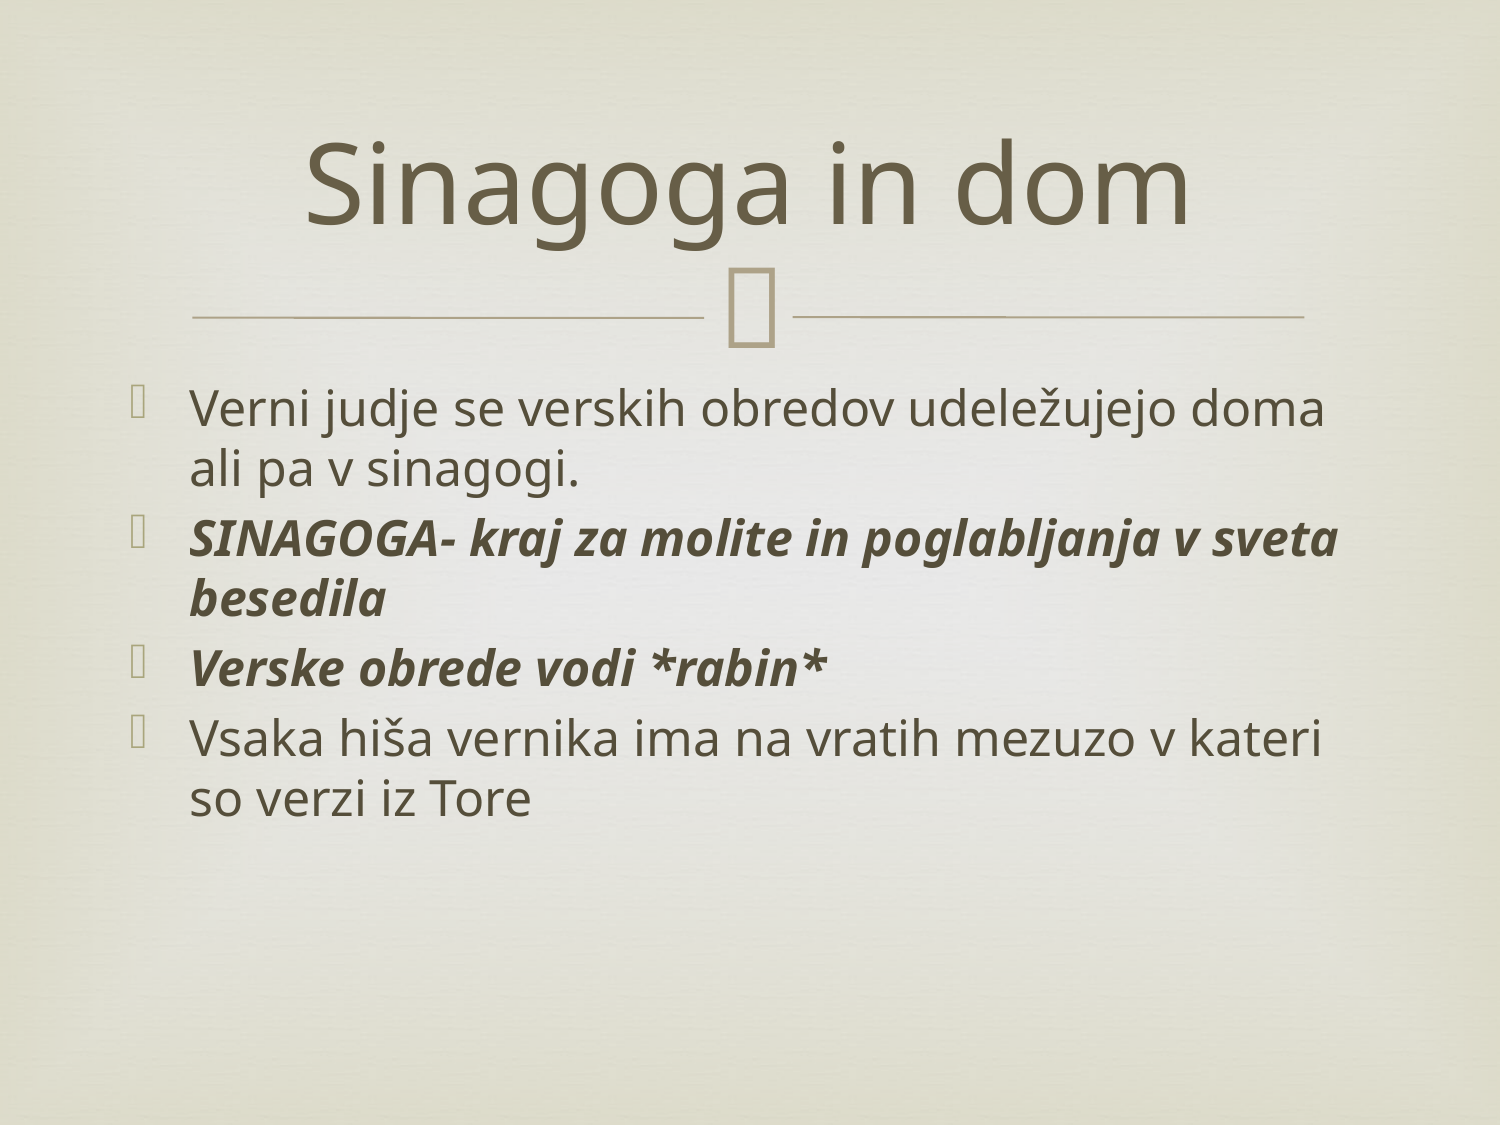

Sinagoga in dom
# Verni judje se verskih obredov udeležujejo doma ali pa v sinagogi.
SINAGOGA- kraj za molite in poglabljanja v sveta besedila
Verske obrede vodi *rabin*
Vsaka hiša vernika ima na vratih mezuzo v kateri so verzi iz Tore